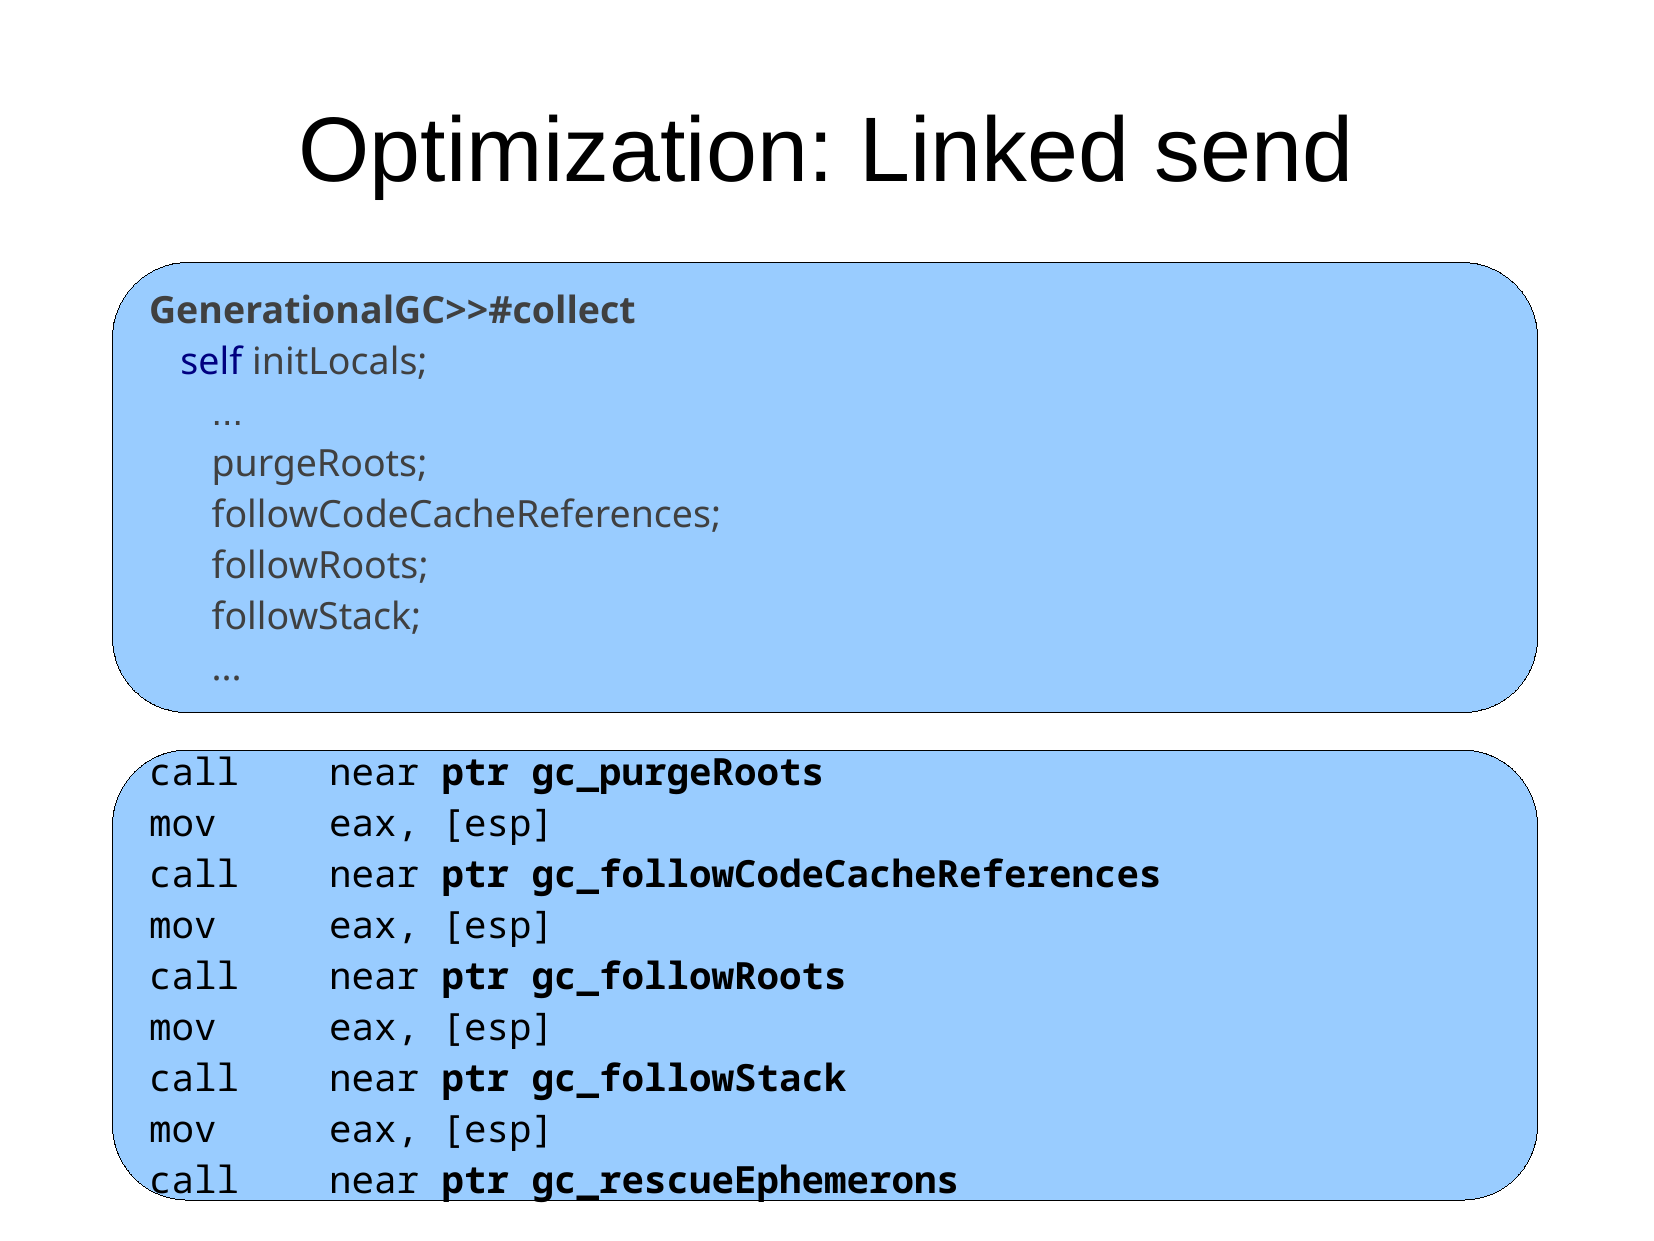

Optimization: Linked send
GenerationalGC>>#collect
	self initLocals;
		...
		purgeRoots;
		followCodeCacheReferences;
		followRoots;
		followStack;
		...
call near ptr gc_purgeRoots
mov eax, [esp]
call near ptr gc_followCodeCacheReferences
mov eax, [esp]
call near ptr gc_followRoots
mov eax, [esp]
call near ptr gc_followStack
mov eax, [esp]
call near ptr gc_rescueEphemerons